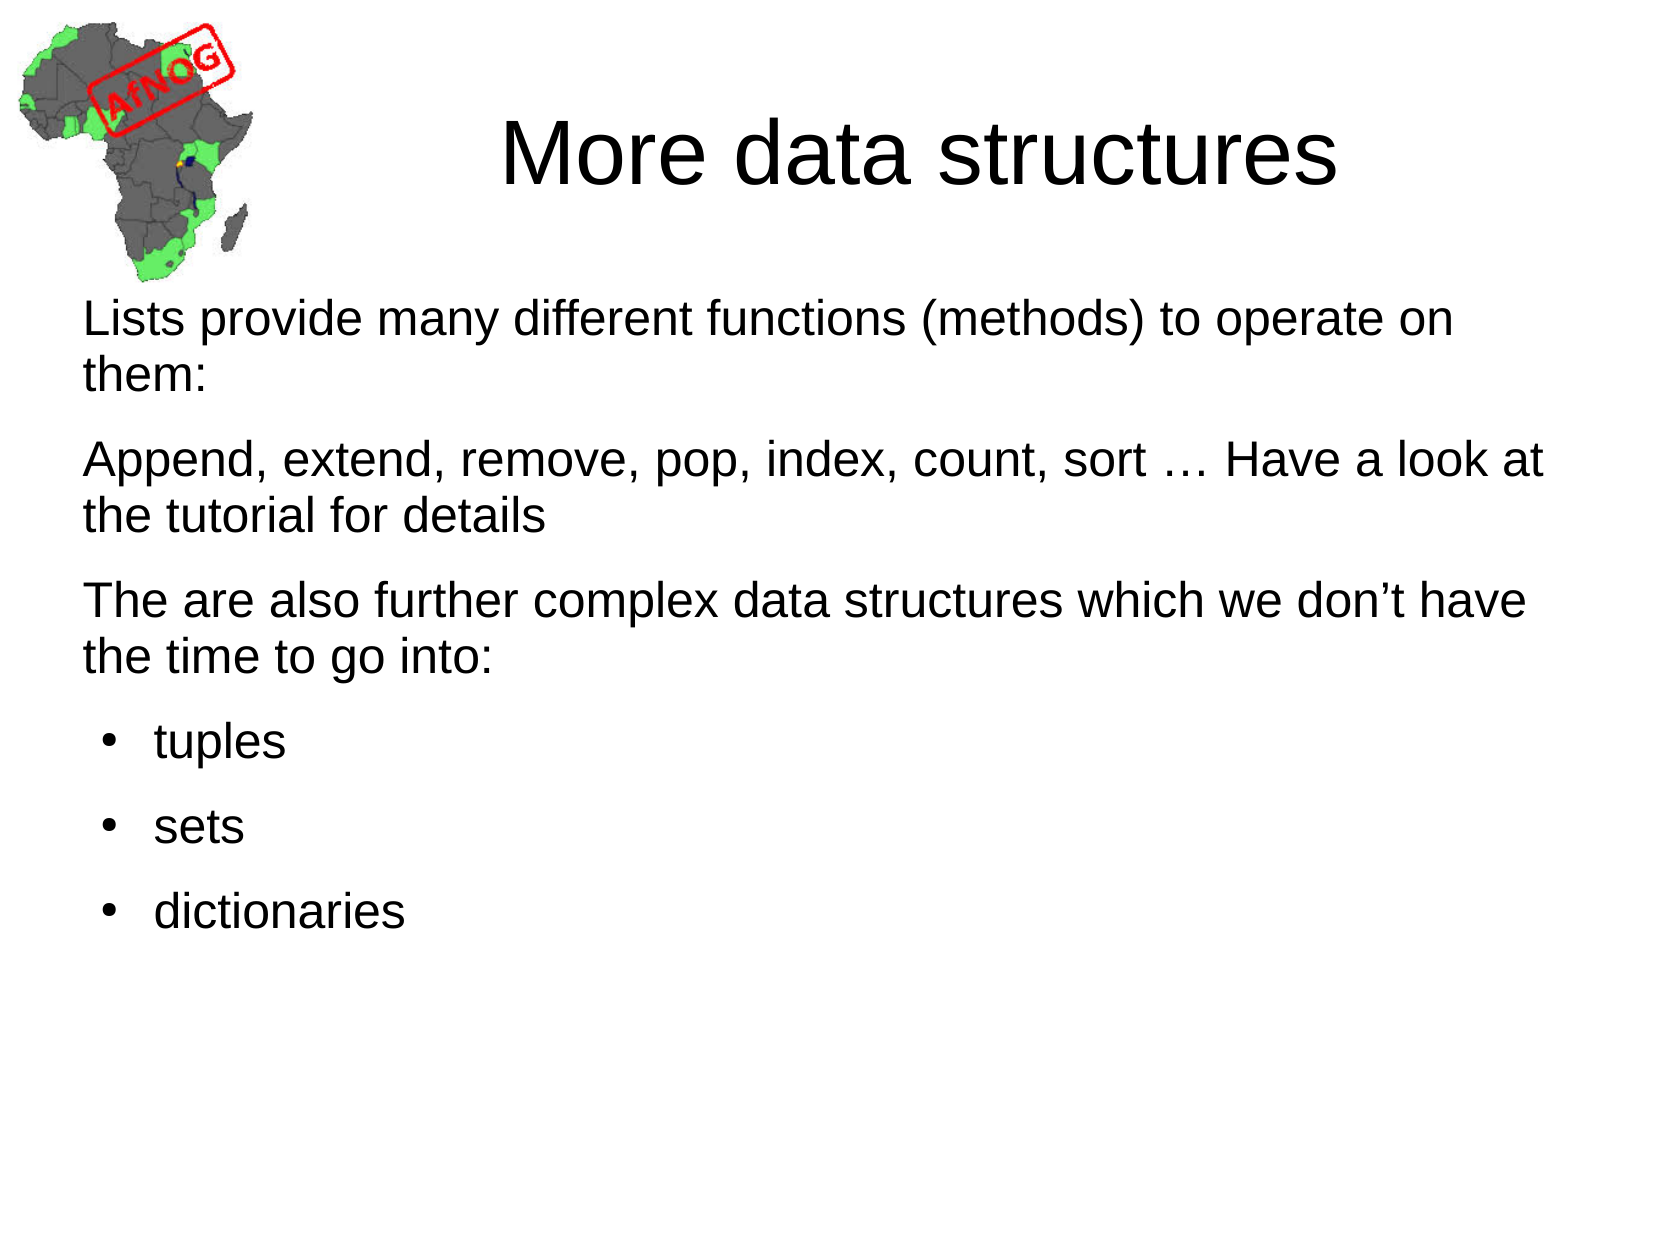

# More data structures
Lists provide many different functions (methods) to operate on them:
Append, extend, remove, pop, index, count, sort … Have a look at the tutorial for details
The are also further complex data structures which we don’t have the time to go into:
tuples
sets
dictionaries